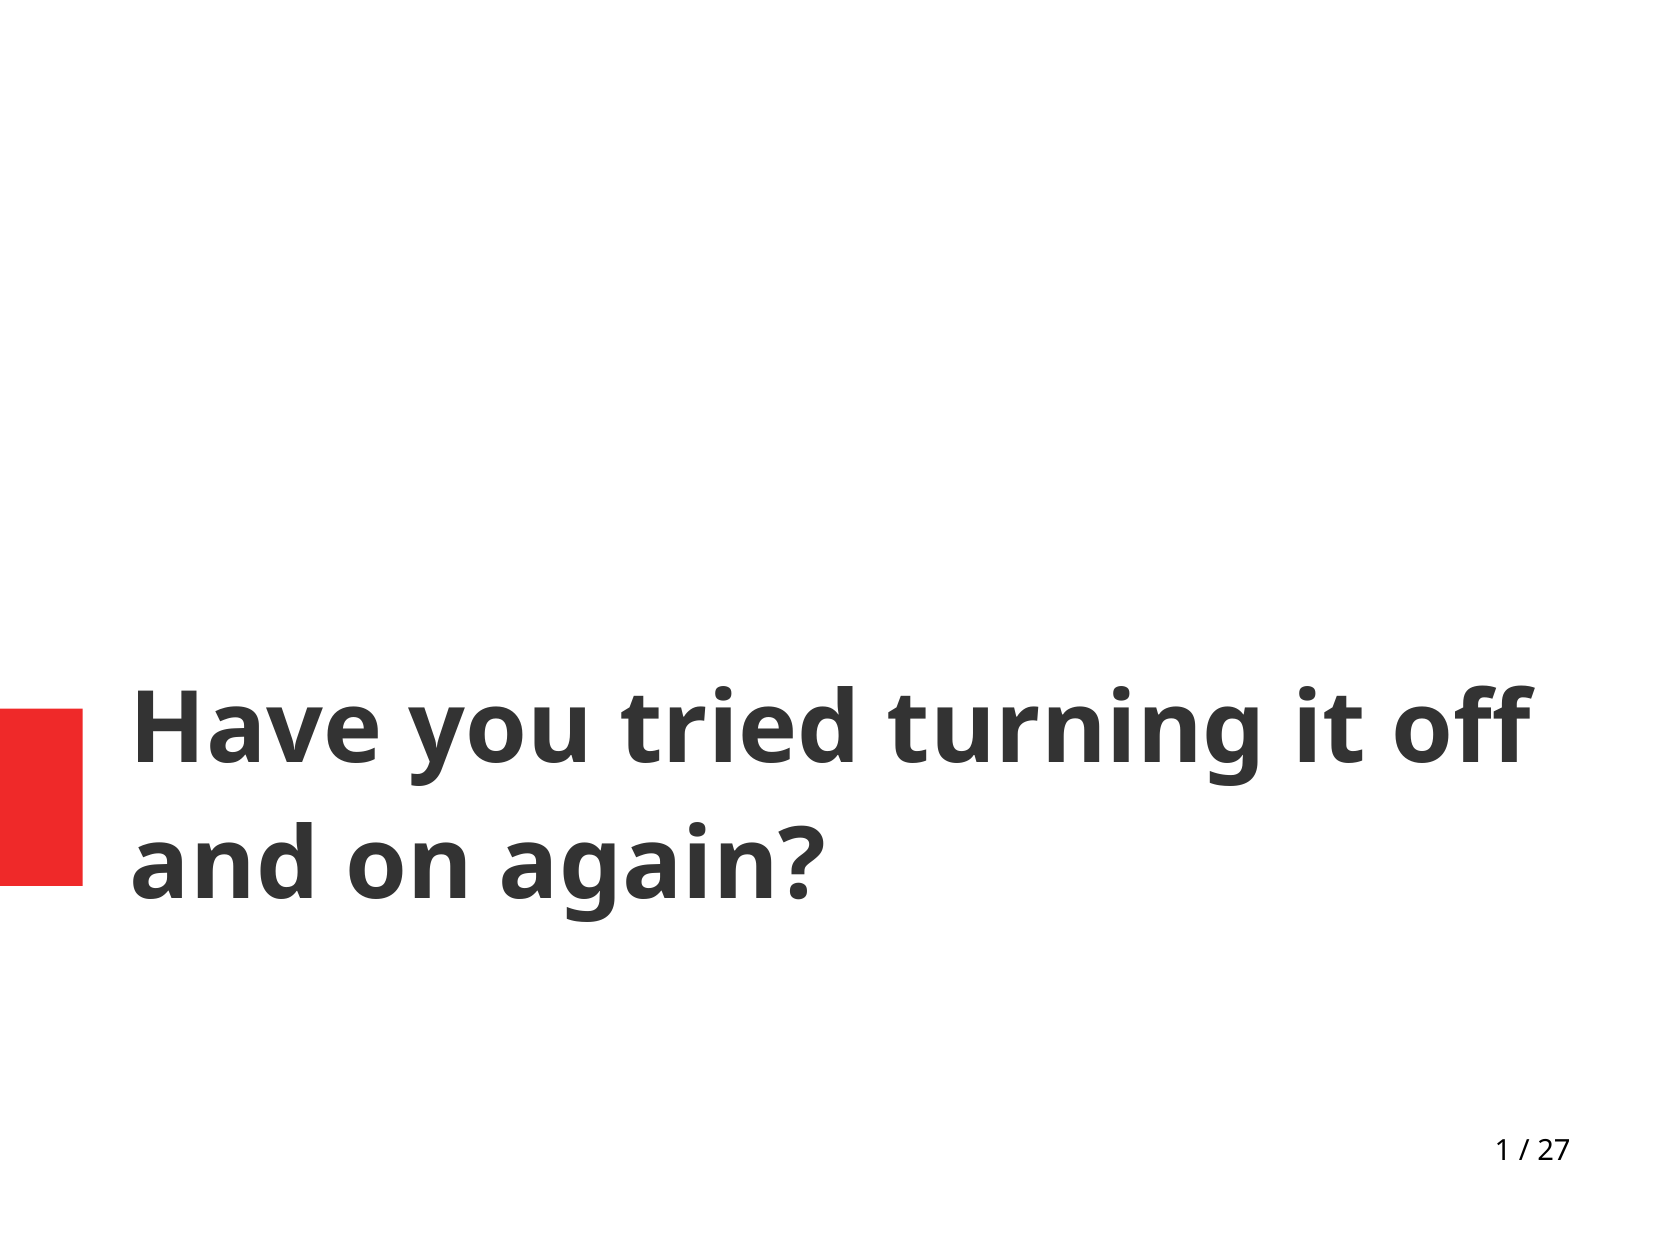

# Have you tried turning it off and on again?
1